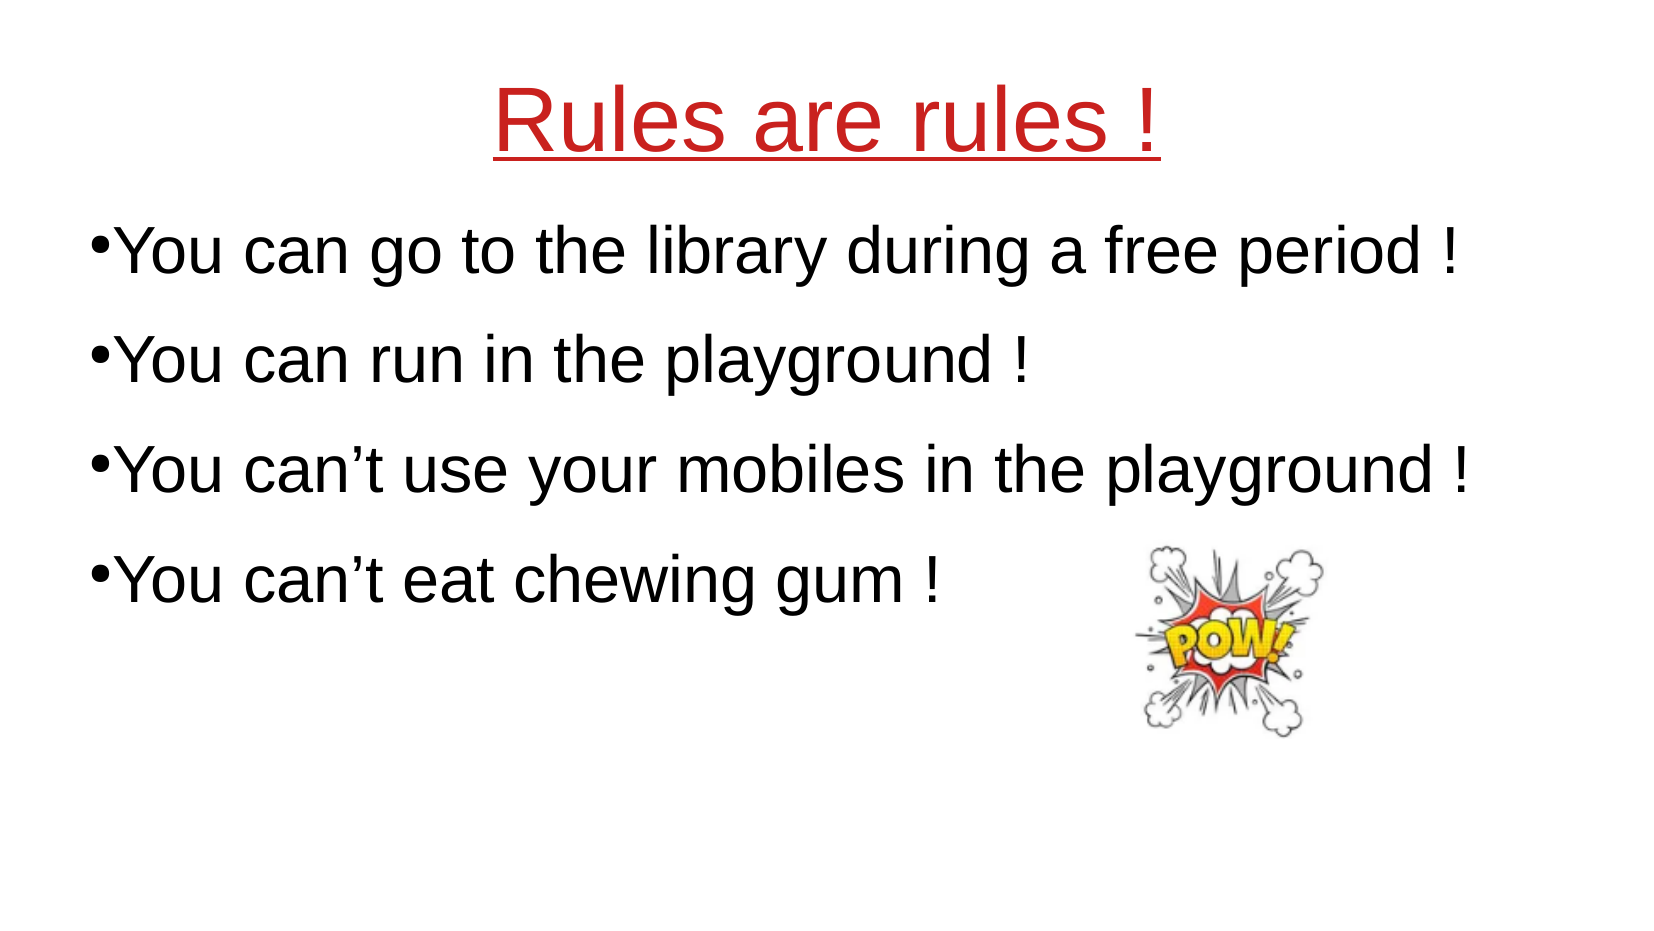

# Rules are rules !
You can go to the library during a free period !
You can run in the playground !
You can’t use your mobiles in the playground !
You can’t eat chewing gum !